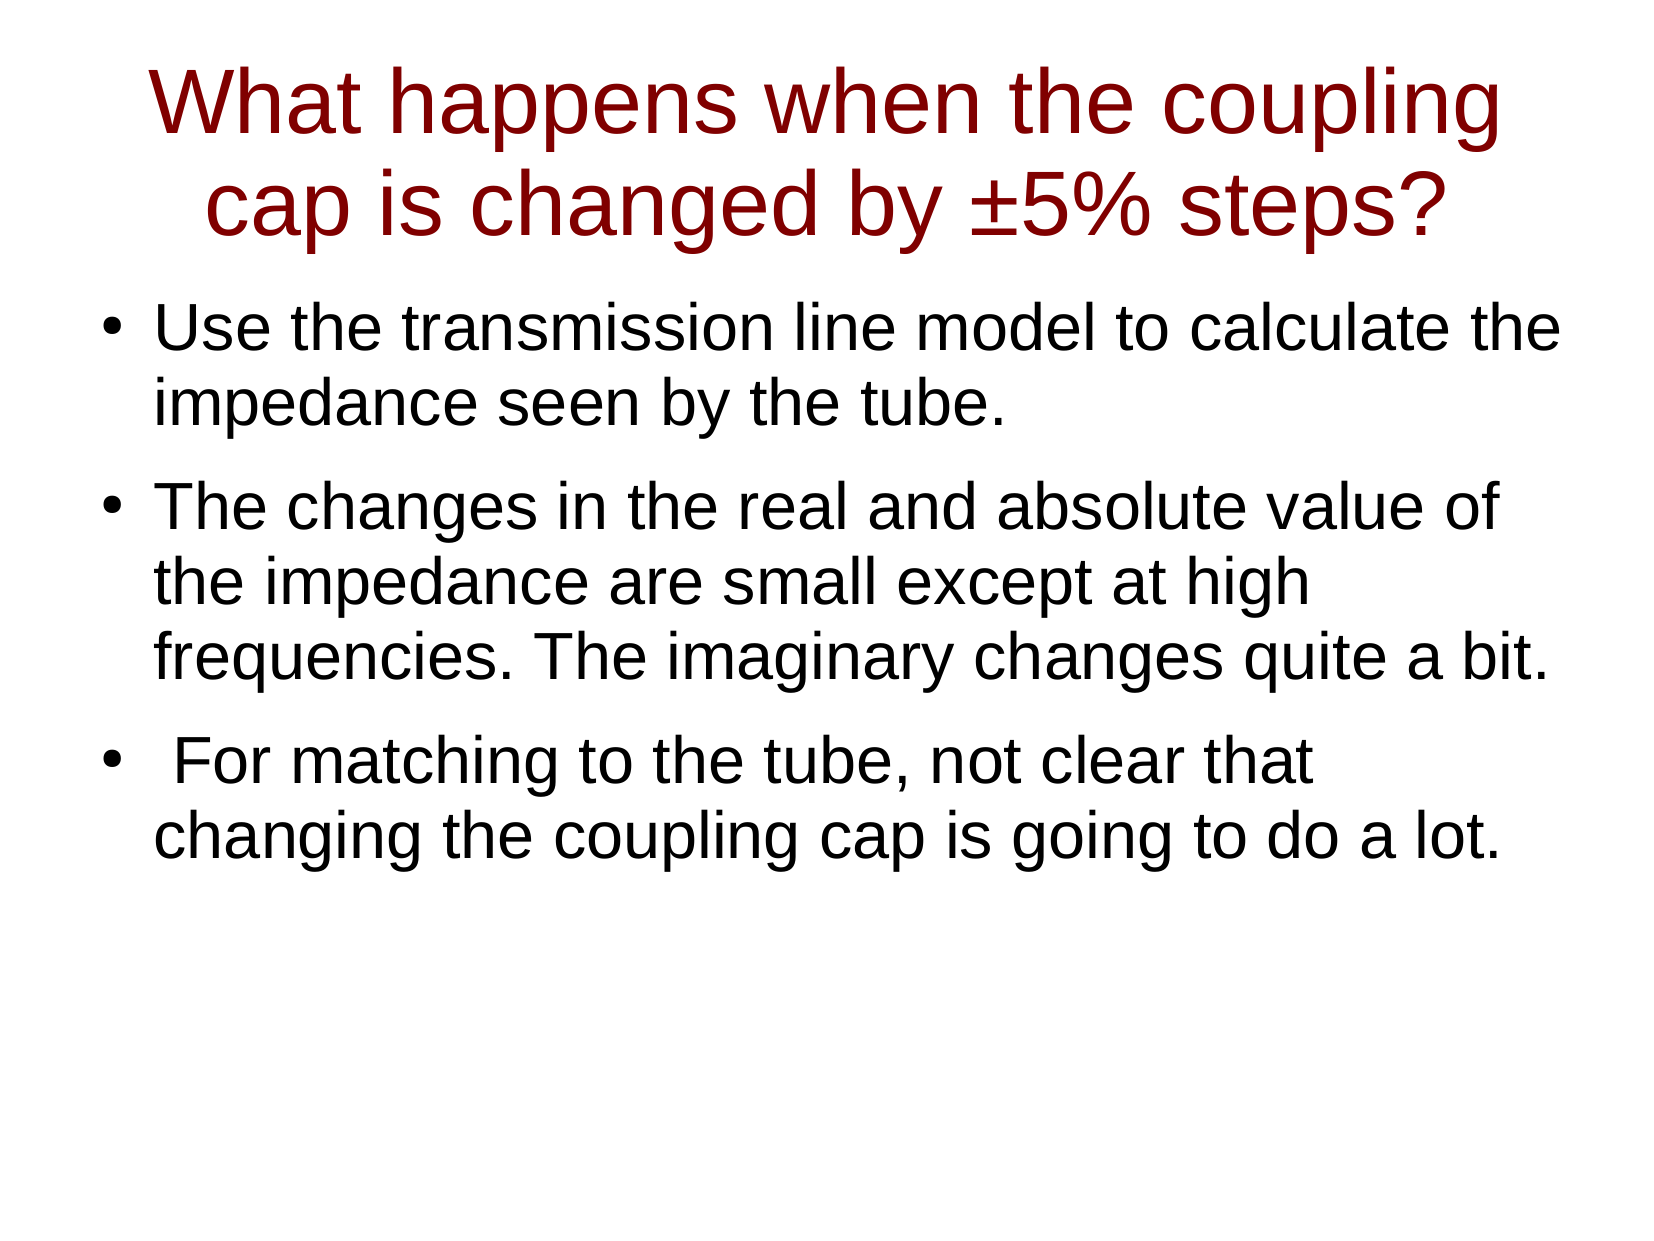

# What happens when the coupling cap is changed by ±5% steps?
Use the transmission line model to calculate the impedance seen by the tube.
The changes in the real and absolute value of the impedance are small except at high frequencies. The imaginary changes quite a bit.
 For matching to the tube, not clear that changing the coupling cap is going to do a lot.